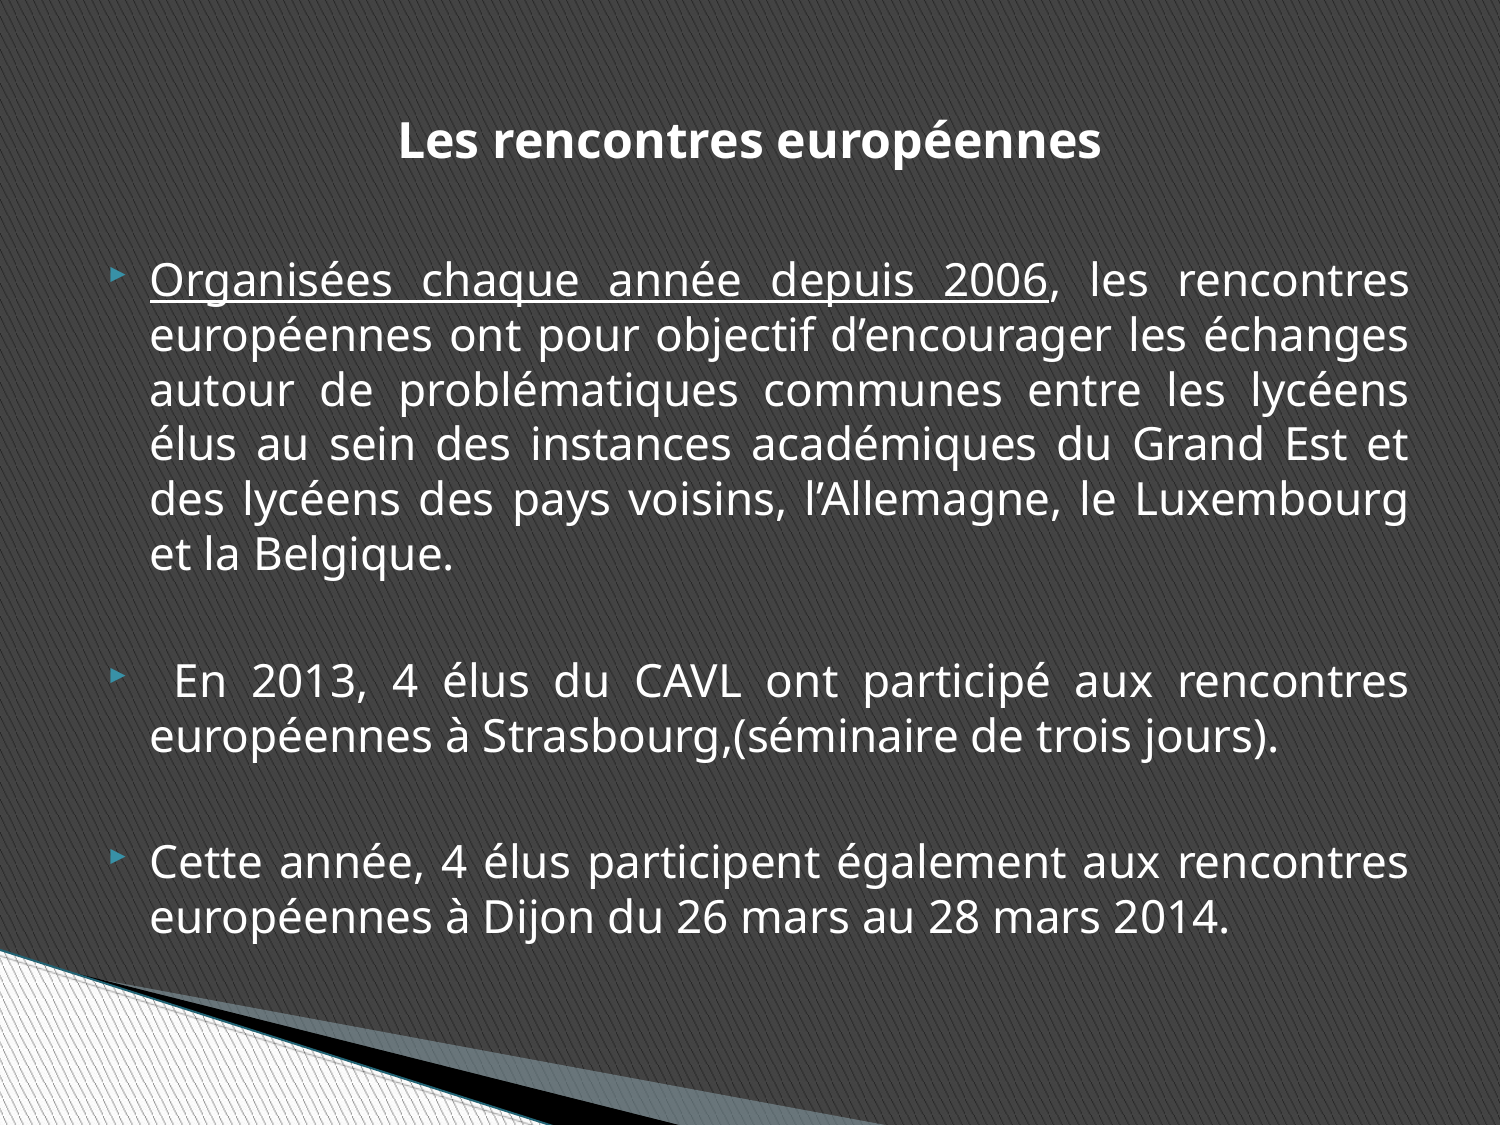

Les rencontres européennes
# Organisées chaque année depuis 2006, les rencontres européennes ont pour objectif d’encourager les échanges autour de problématiques communes entre les lycéens élus au sein des instances académiques du Grand Est et des lycéens des pays voisins, l’Allemagne, le Luxembourg et la Belgique.
 En 2013, 4 élus du CAVL ont participé aux rencontres européennes à Strasbourg,(séminaire de trois jours).
Cette année, 4 élus participent également aux rencontres européennes à Dijon du 26 mars au 28 mars 2014.